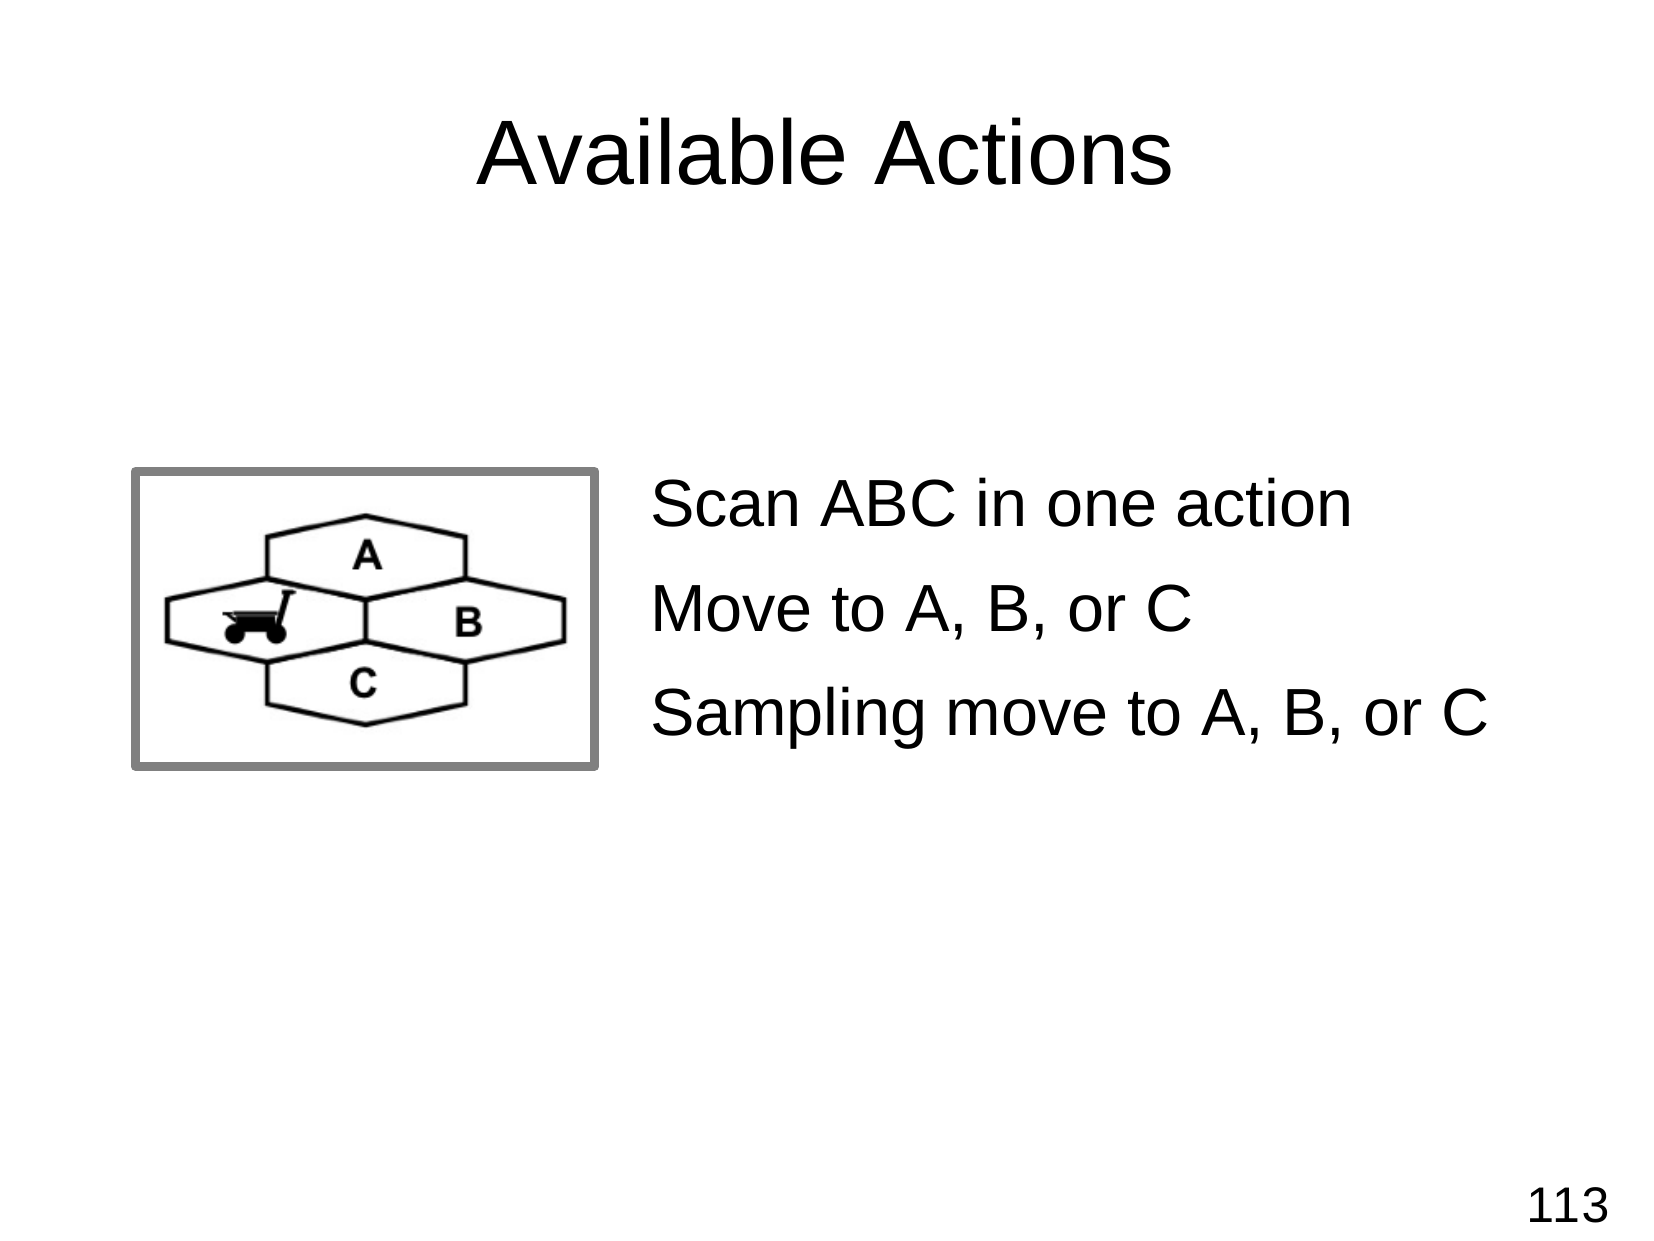

# Available Actions
Scan ABC in one action
Move to A, B, or C
Sampling move to A, B, or C